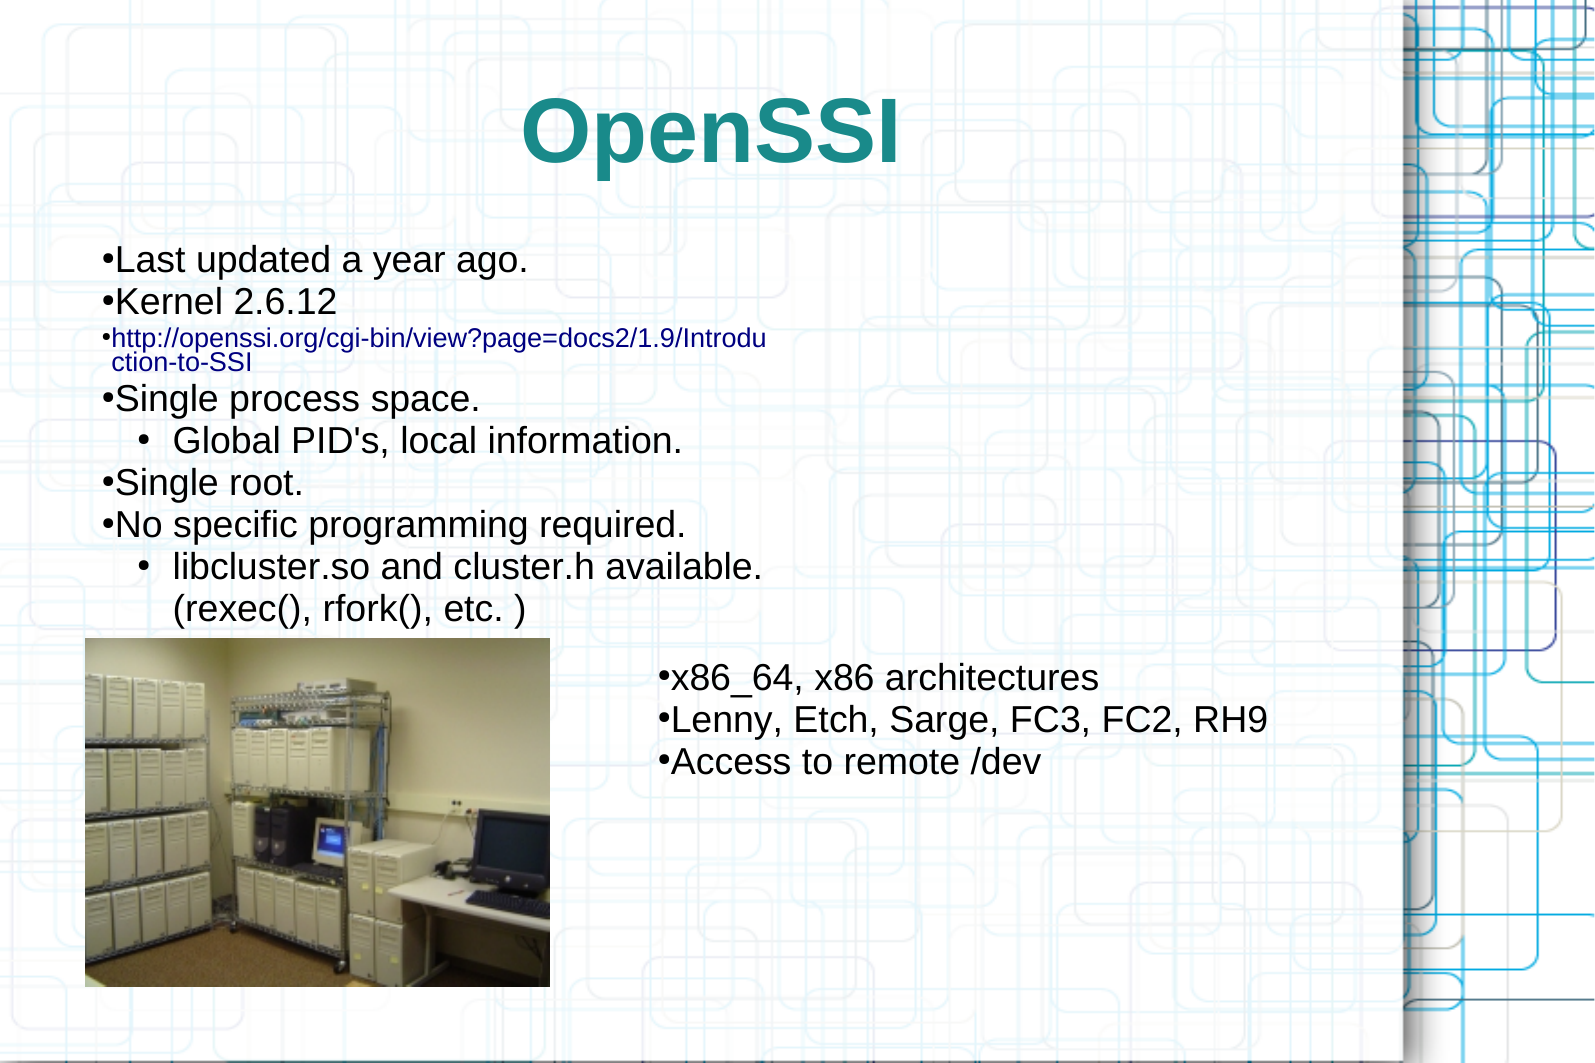

# OpenSSI
Last updated a year ago.
Kernel 2.6.12
http://openssi.org/cgi-bin/view?page=docs2/1.9/Introduction-to-SSI
Single process space.
Global PID's, local information.
Single root.
No specific programming required.
libcluster.so and cluster.h available. (rexec(), rfork(), etc. )
x86_64, x86 architectures
Lenny, Etch, Sarge, FC3, FC2, RH9
Access to remote /dev